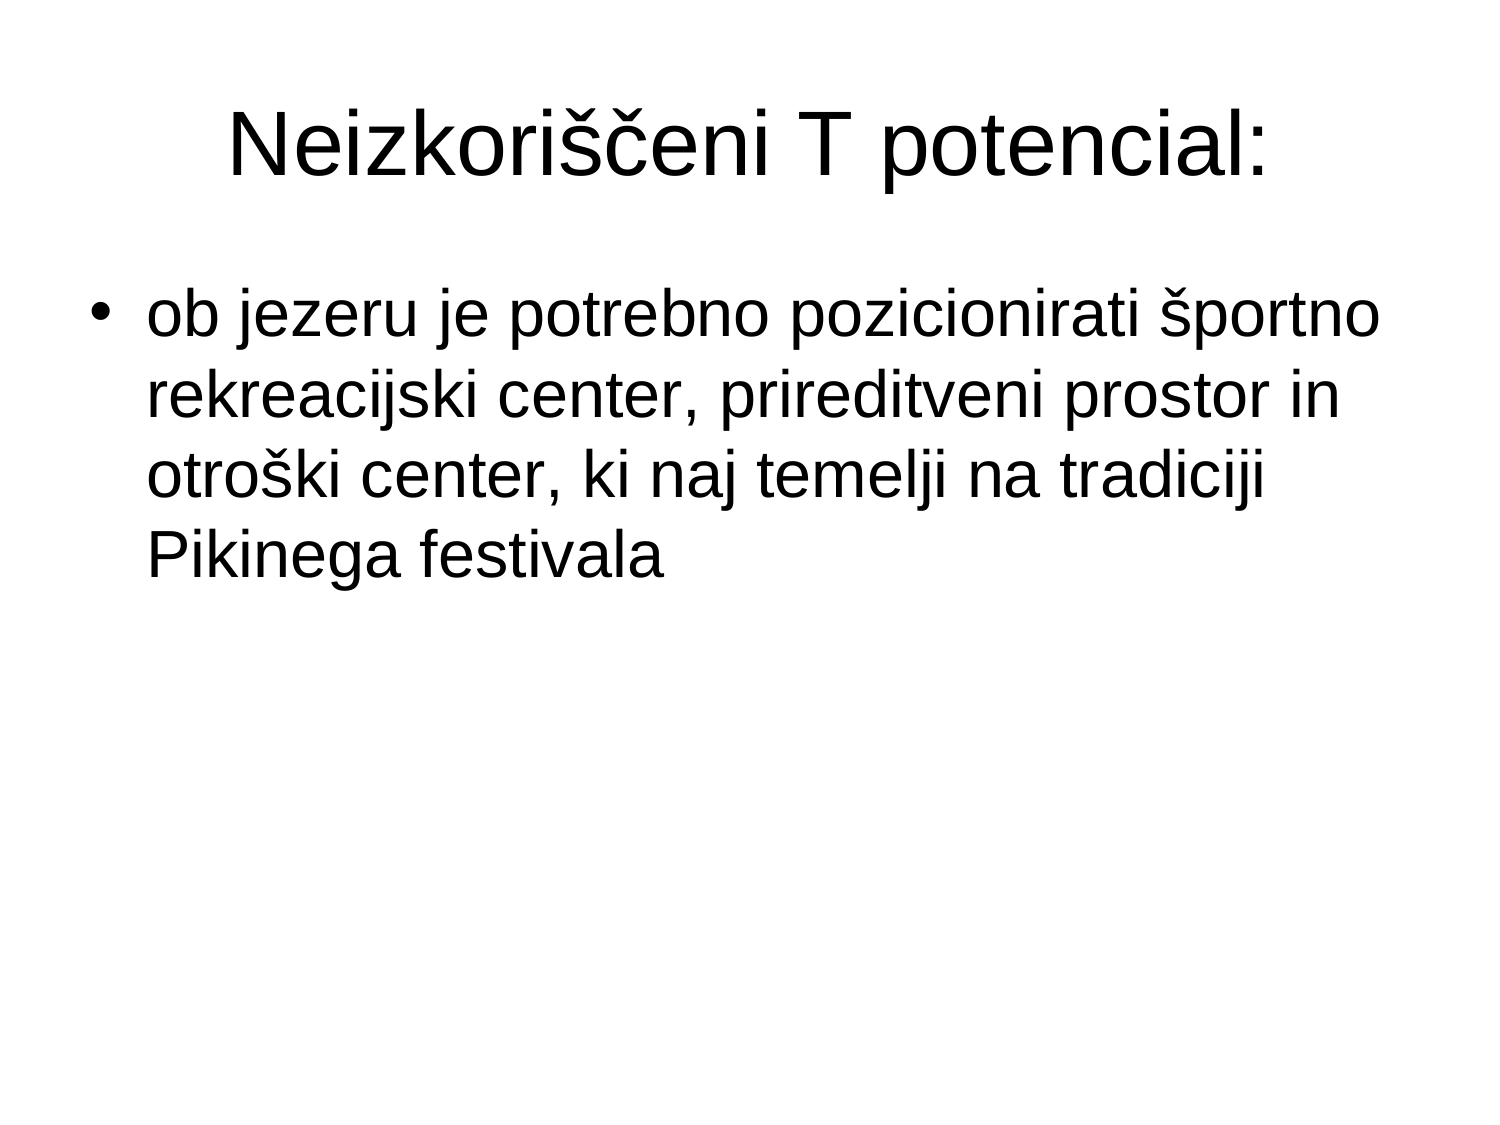

# Neizkoriščeni T potencial:
ob jezeru je potrebno pozicionirati športno rekreacijski center, prireditveni prostor in otroški center, ki naj temelji na tradiciji Pikinega festivala